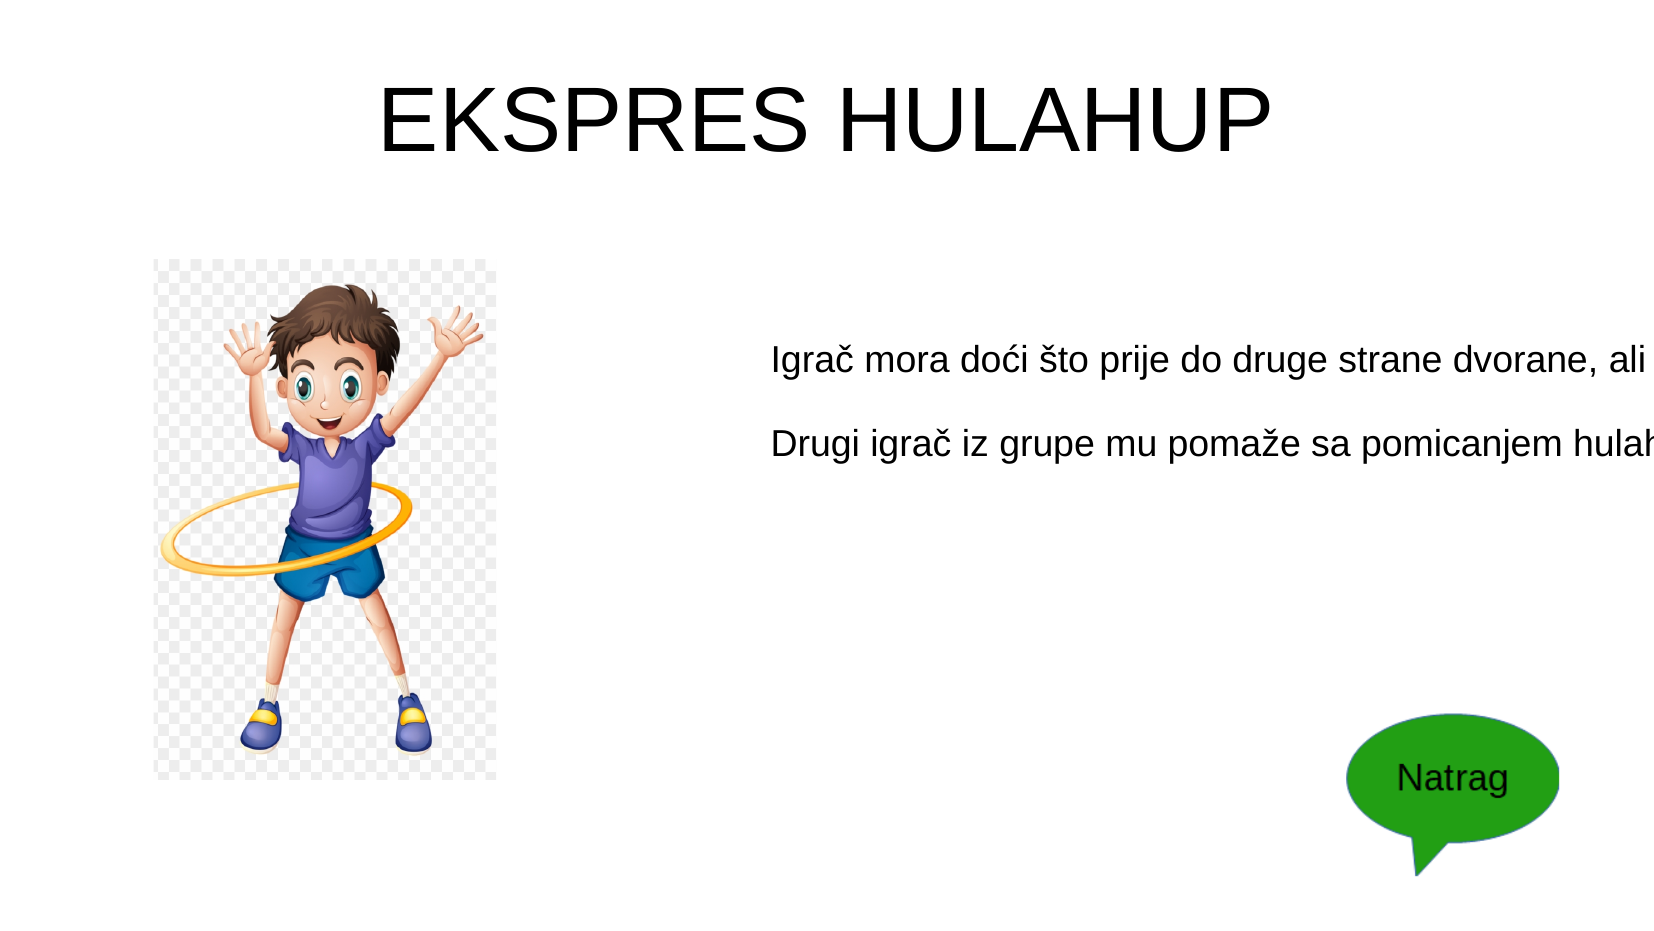

# EKSPRES HULAHUP
Igrač mora doći što prije do druge strane dvorane, ali cijelo vrijeme mora imati hulahup na sebi i stati samo u hulahup.
Drugi igrač iz grupe mu pomaže sa pomicanjem hulahupa.